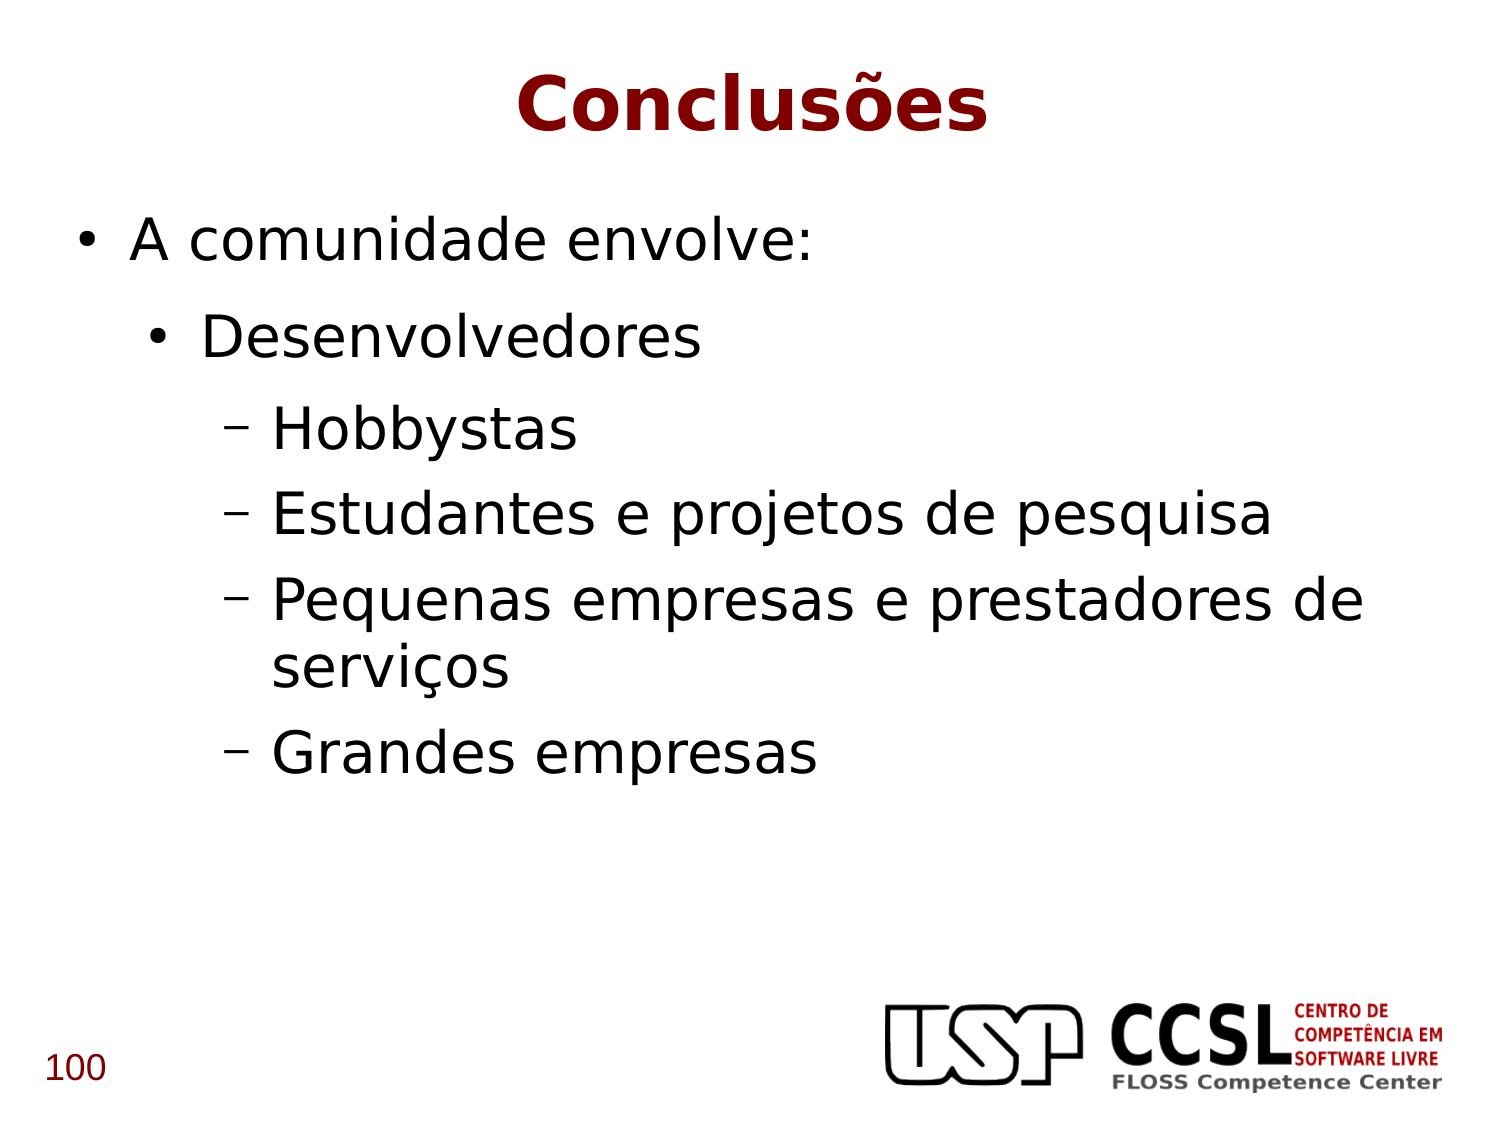

# Conclusões
A comunidade envolve:
Desenvolvedores
Hobbystas
Estudantes e projetos de pesquisa
Pequenas empresas e prestadores de serviços
Grandes empresas